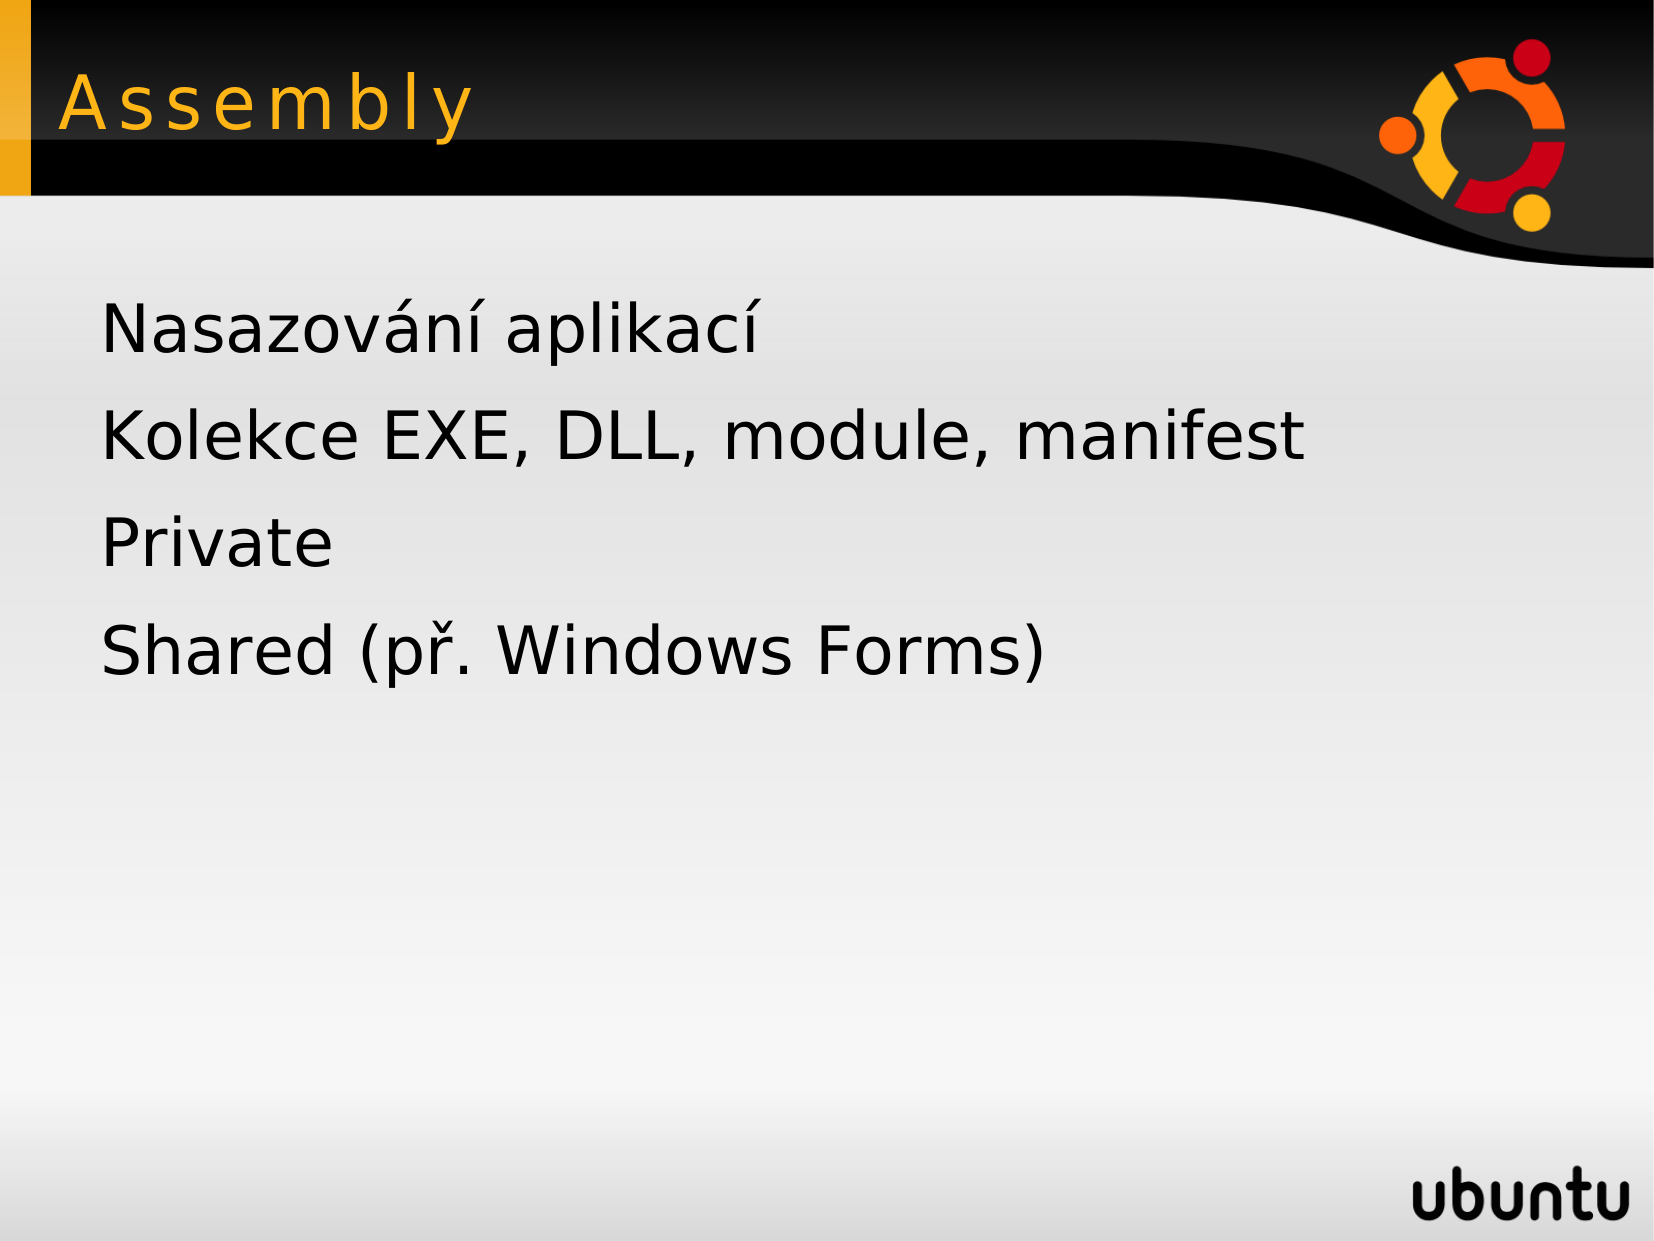

# Assembly
Nasazování aplikací
Kolekce EXE, DLL, module, manifest
Private
Shared (př. Windows Forms)